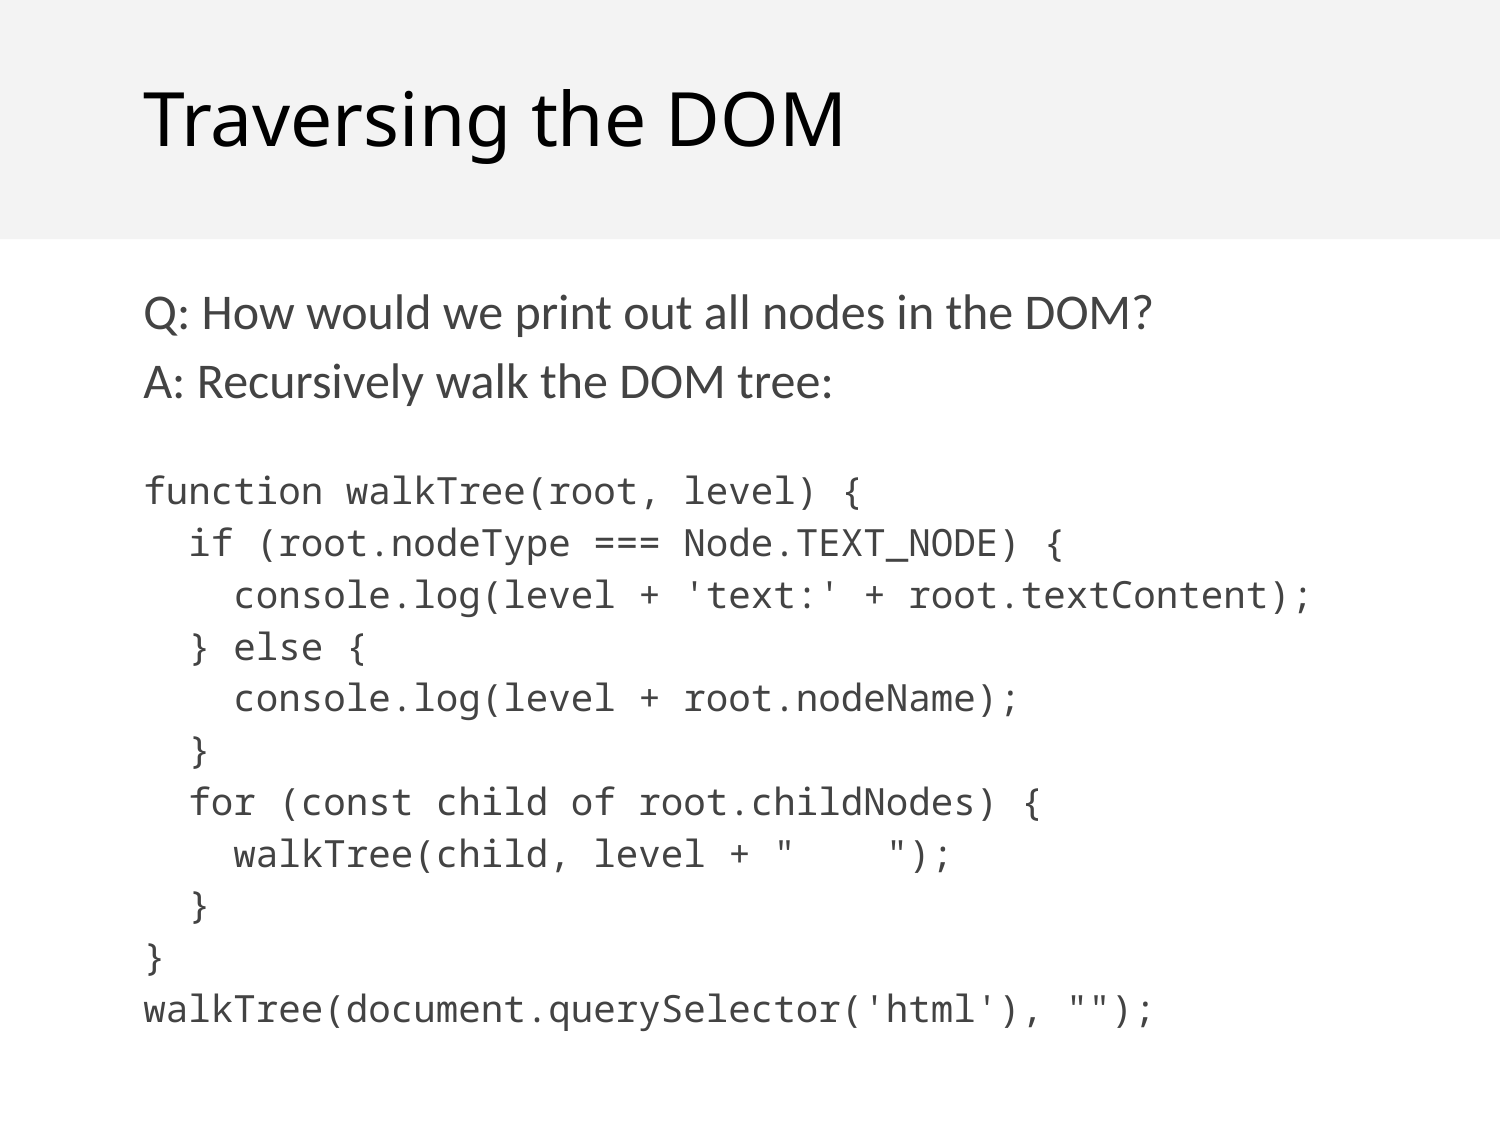

# Traversing the DOM
Q: How would we print out all nodes in the DOM?
A: Recursively walk the DOM tree:
function walkTree(root, level) {
 if (root.nodeType === Node.TEXT_NODE) {
 console.log(level + 'text:' + root.textContent);
 } else {
 console.log(level + root.nodeName);
 }
 for (const child of root.childNodes) {
 walkTree(child, level + " ");
 }
}
walkTree(document.querySelector('html'), "");